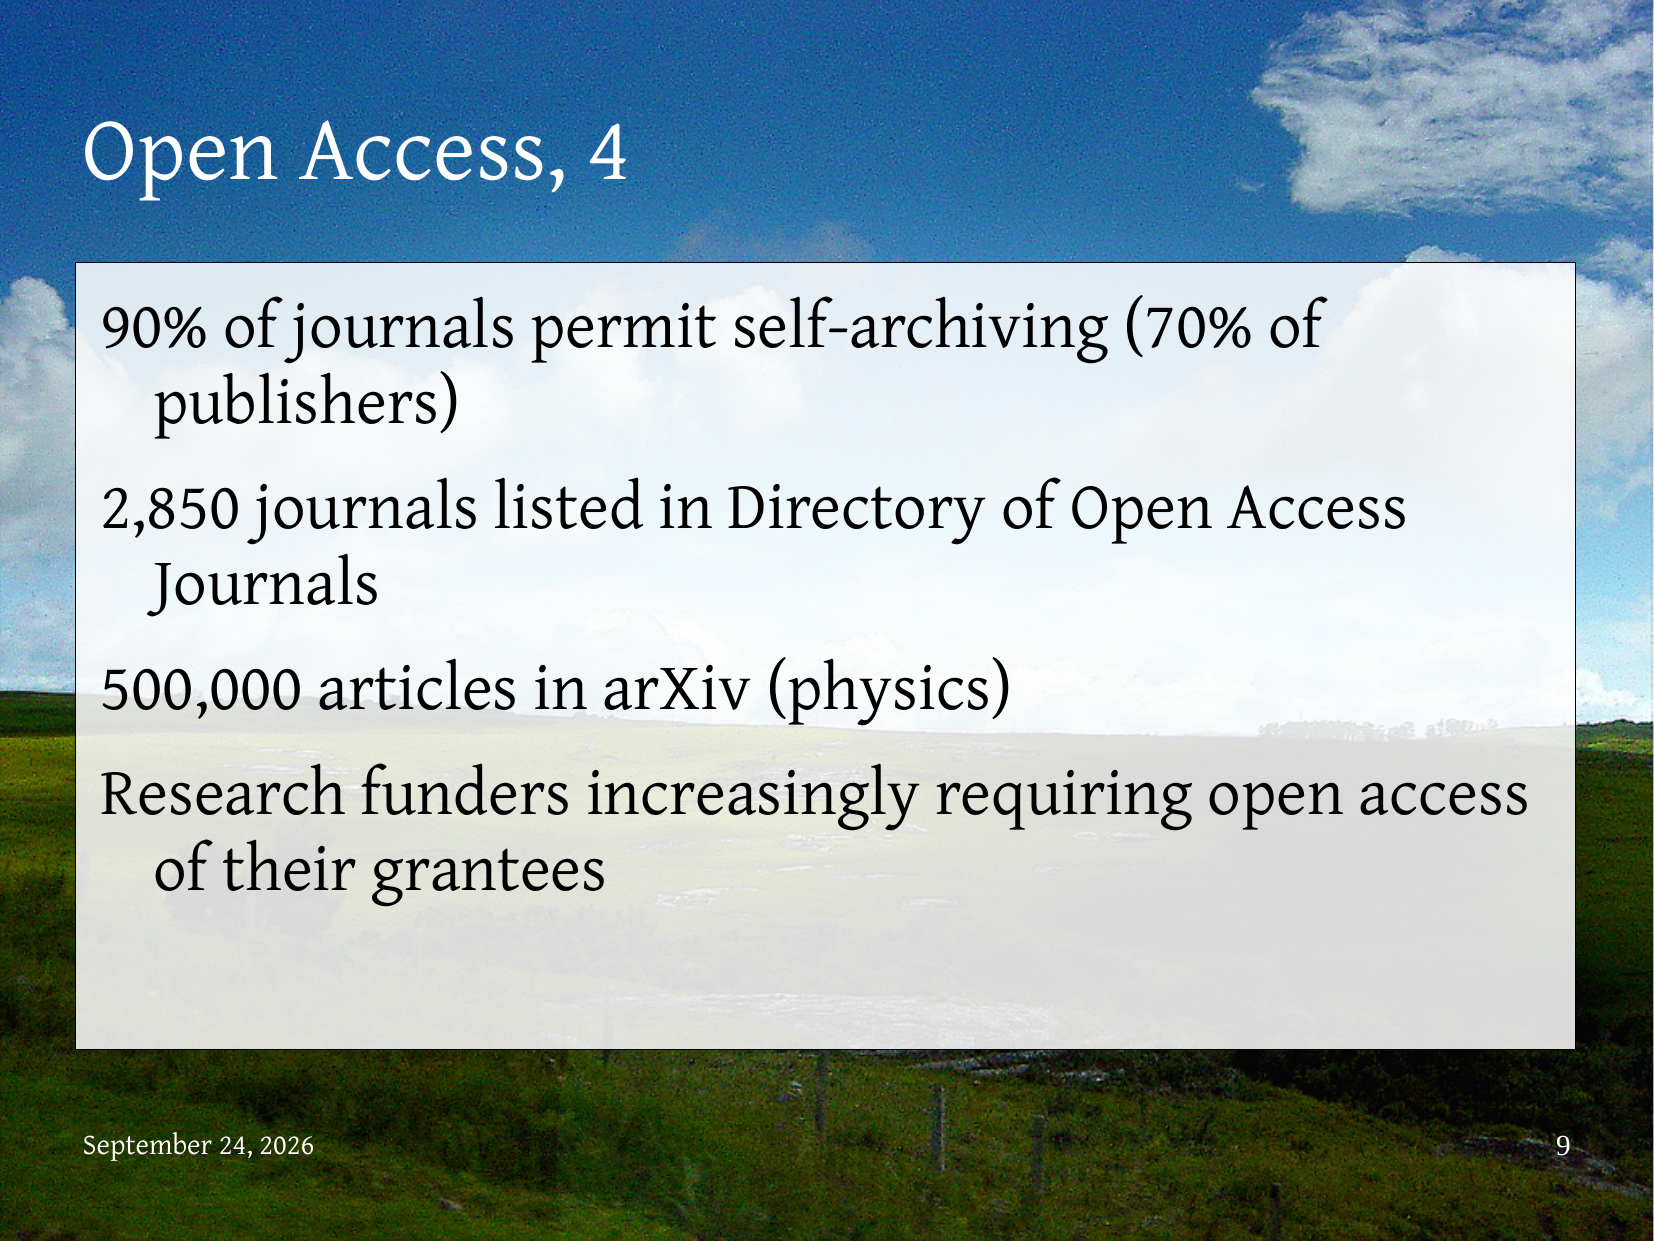

# Open Access, 4
90% of journals permit self-archiving (70% of publishers)
2,850 journals listed in Directory of Open Access Journals
500,000 articles in arXiv (physics)
Research funders increasingly requiring open access of their grantees
9